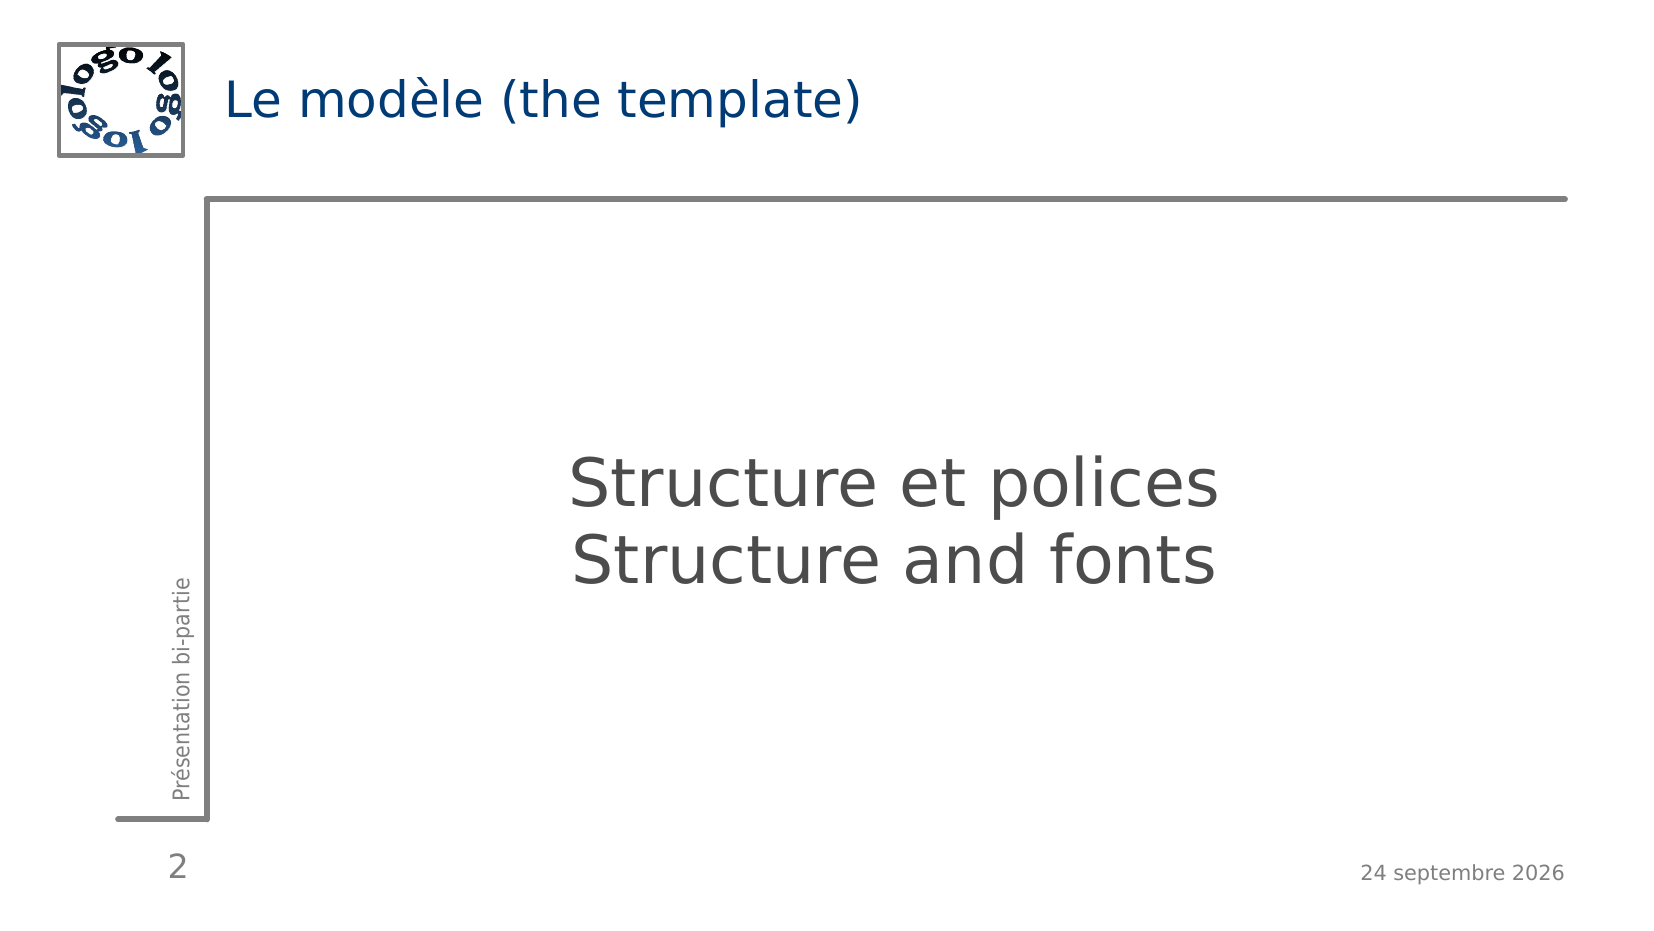

# Le modèle (the template)
Structure et polices
Structure and fonts
Présentation bi-partie